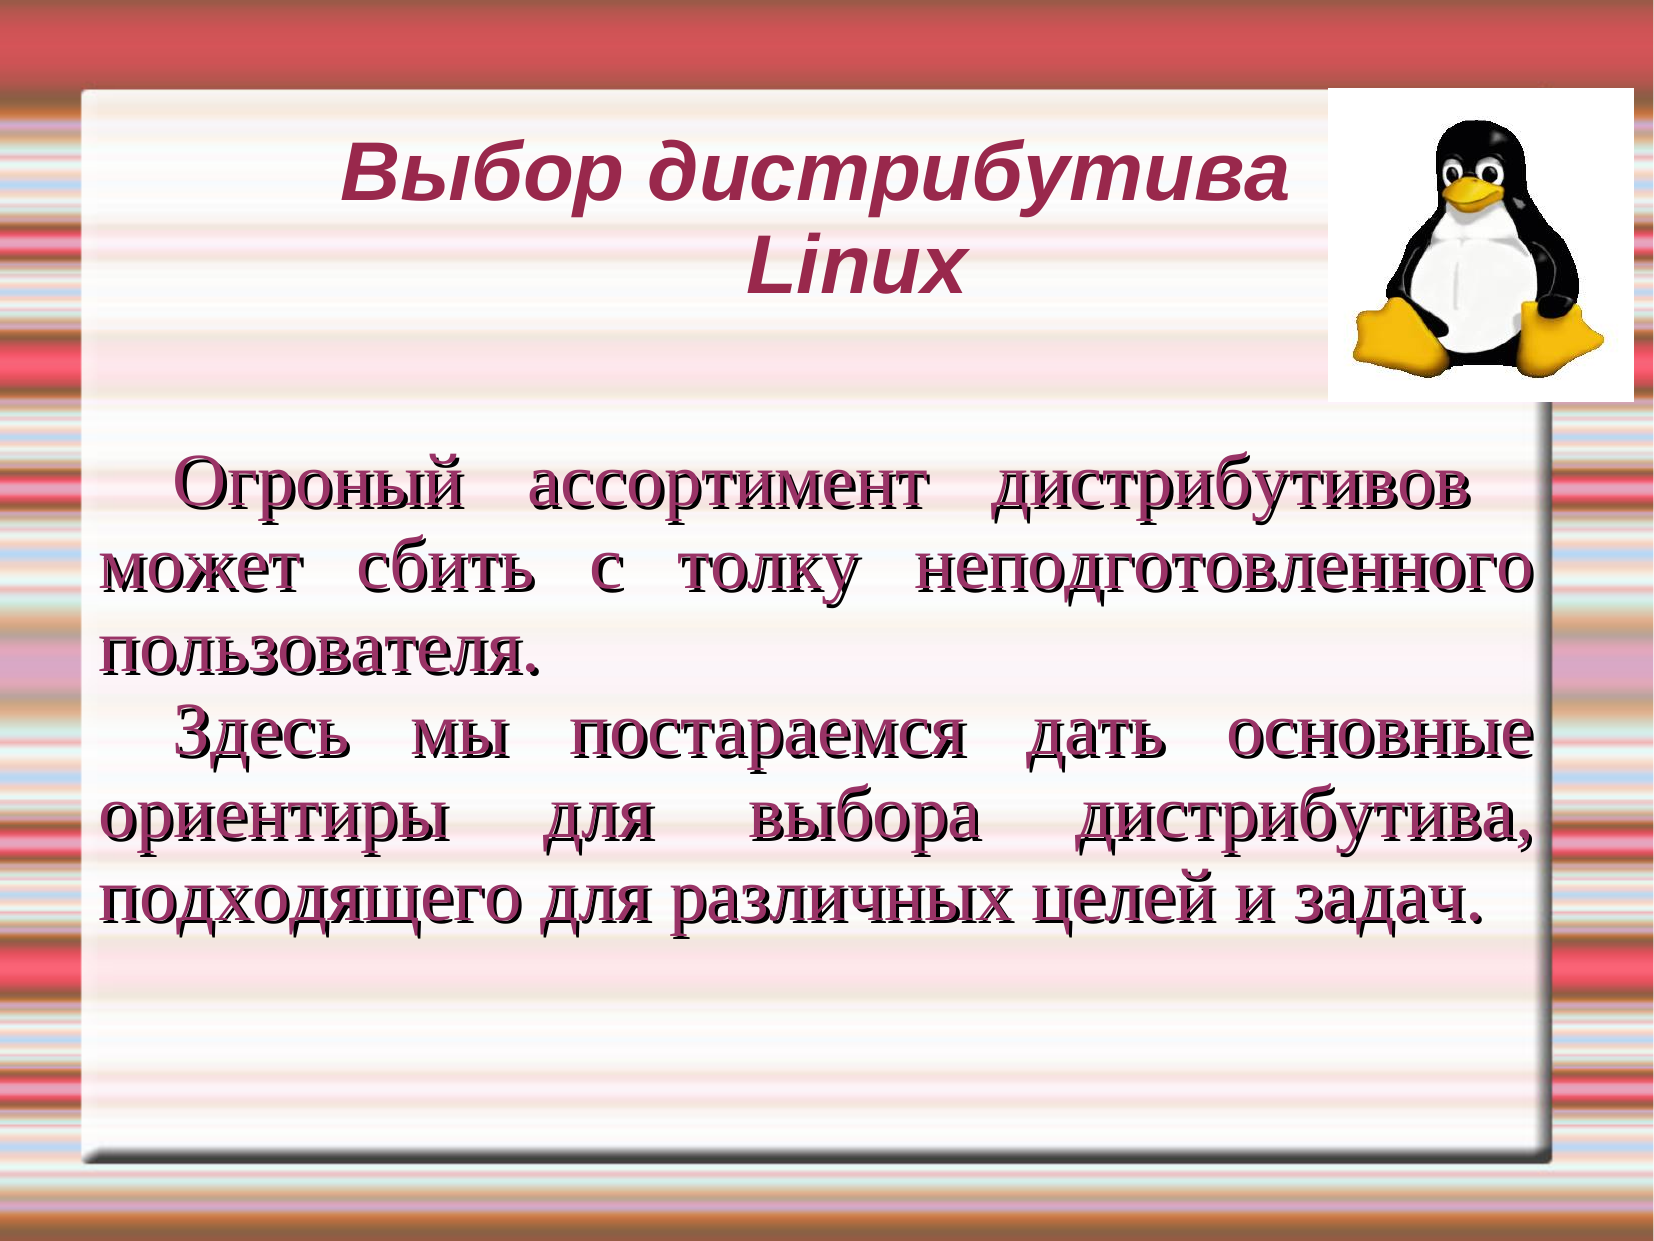

# Выбор дистрибутива Linux
	Огроный ассортимент дистрибутивов может сбить с толку неподготовленного пользователя.
	Здесь мы постараемся дать основные ориентиры для выбора дистрибутива, подходящего для различных целей и задач.